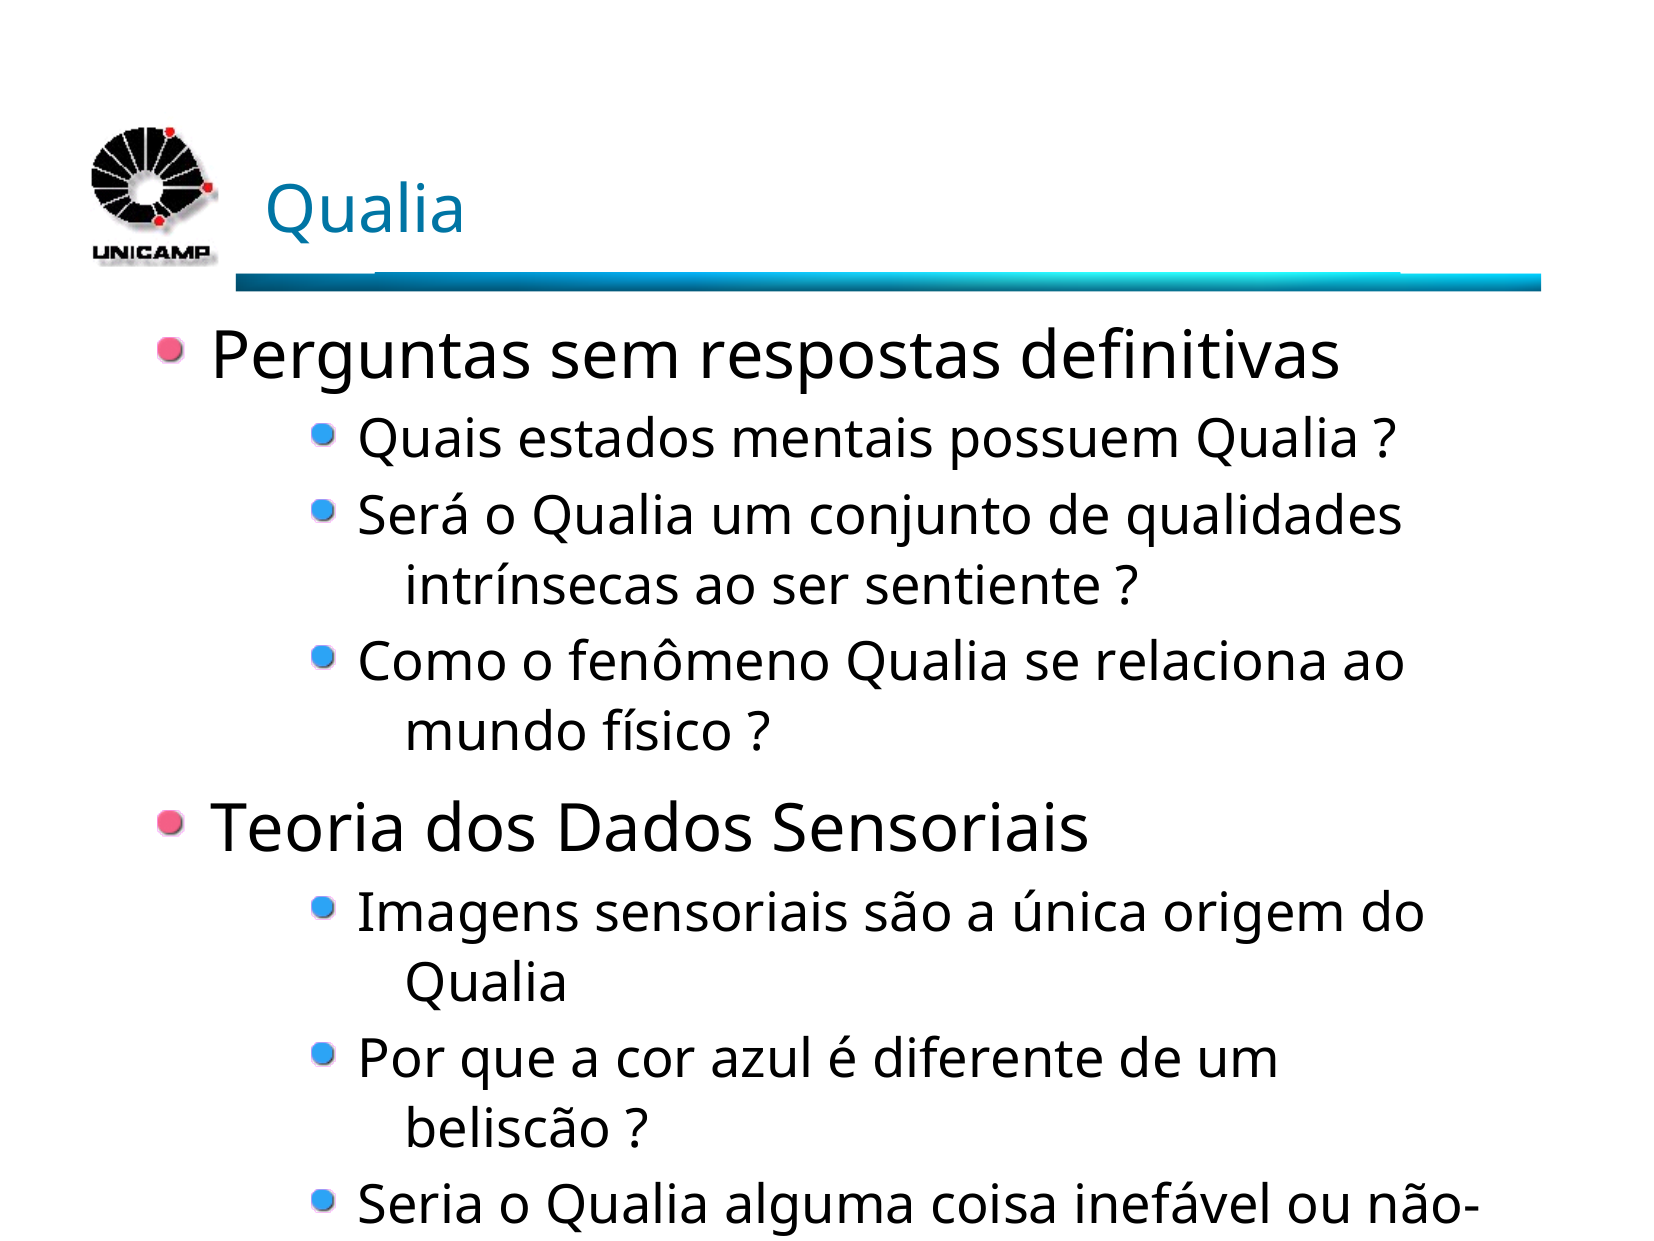

# Qualia
Perguntas sem respostas definitivas
Quais estados mentais possuem Qualia ?
Será o Qualia um conjunto de qualidades intrínsecas ao ser sentiente ?
Como o fenômeno Qualia se relaciona ao mundo físico ?
Teoria dos Dados Sensoriais
Imagens sensoriais são a única origem do Qualia
Por que a cor azul é diferente de um beliscão ?
Seria o Qualia alguma coisa inefável ou não-física ?